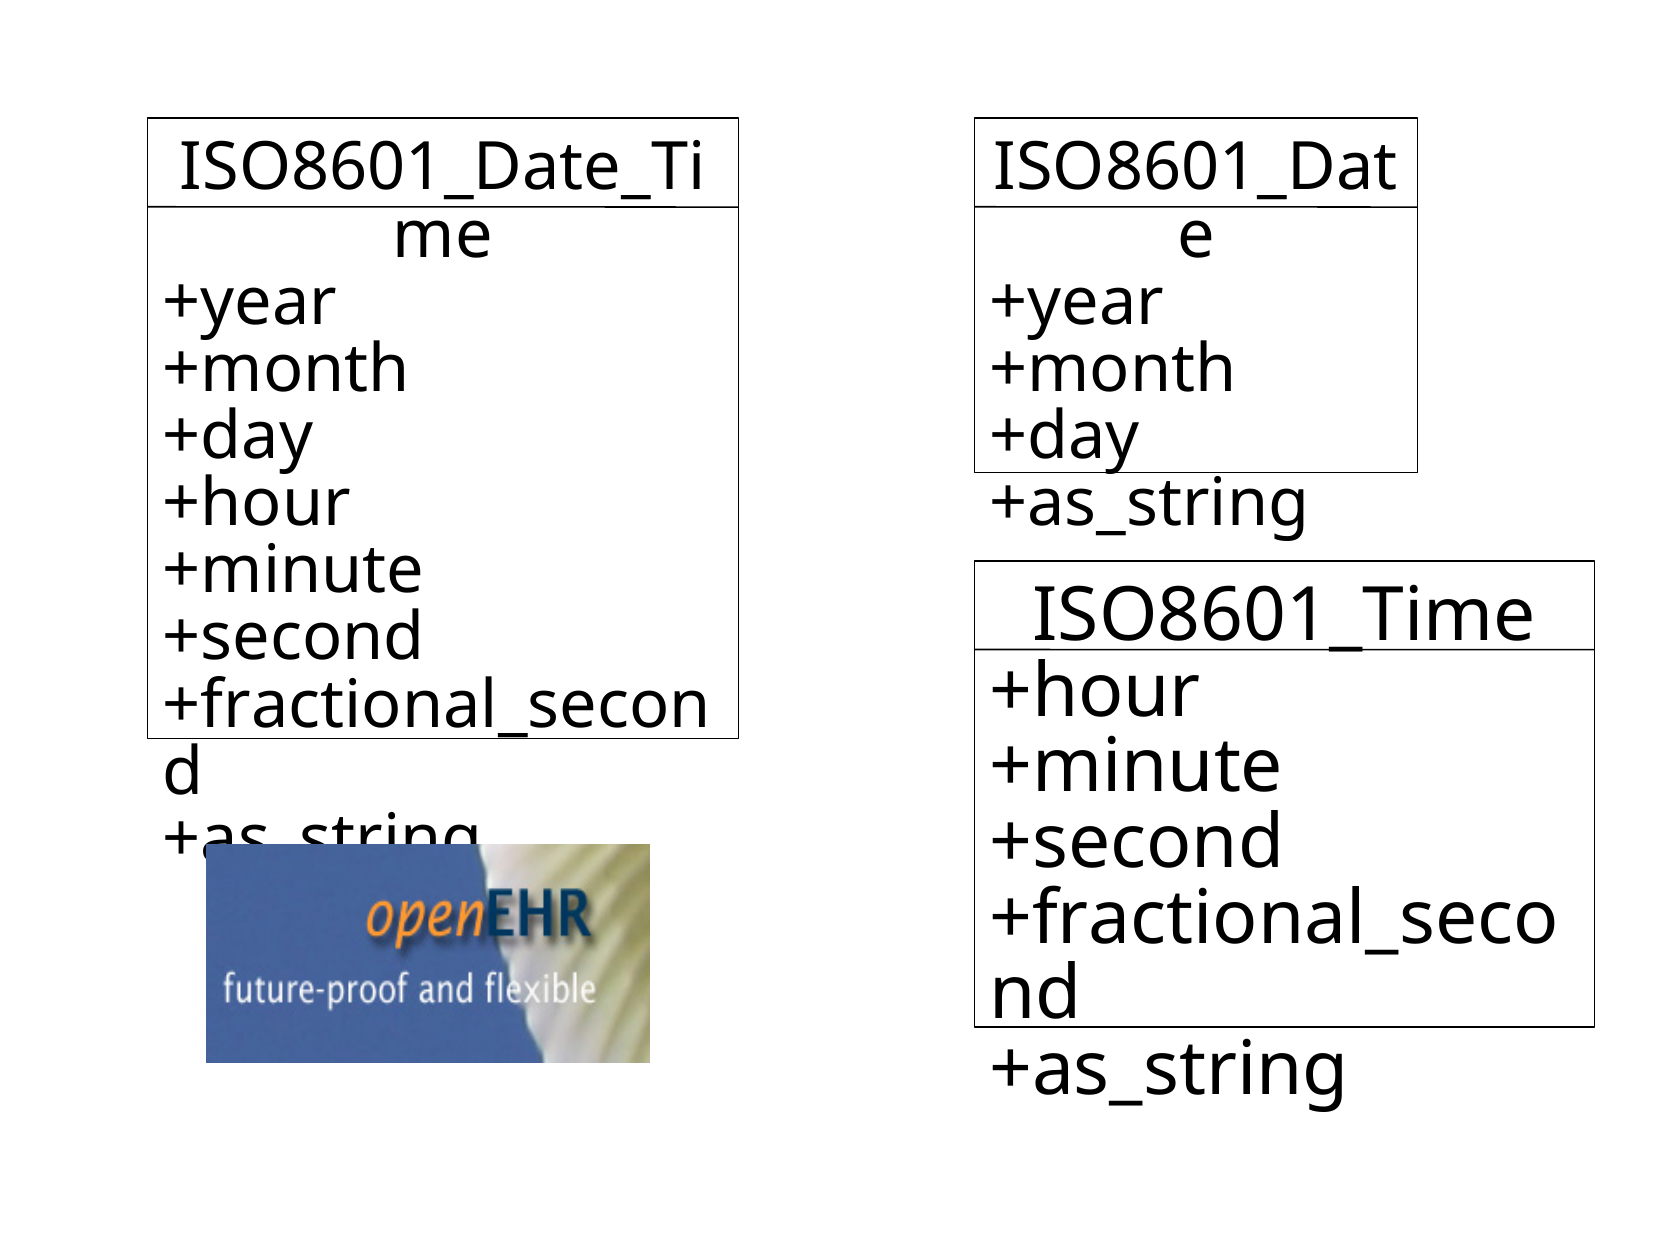

ISO8601_Date_Time
+year
+month
+day
+hour
+minute
+second
+fractional_second
+as_string
ISO8601_Date
+year
+month
+day
+as_string
ISO8601_Time
+hour
+minute
+second
+fractional_second
+as_string